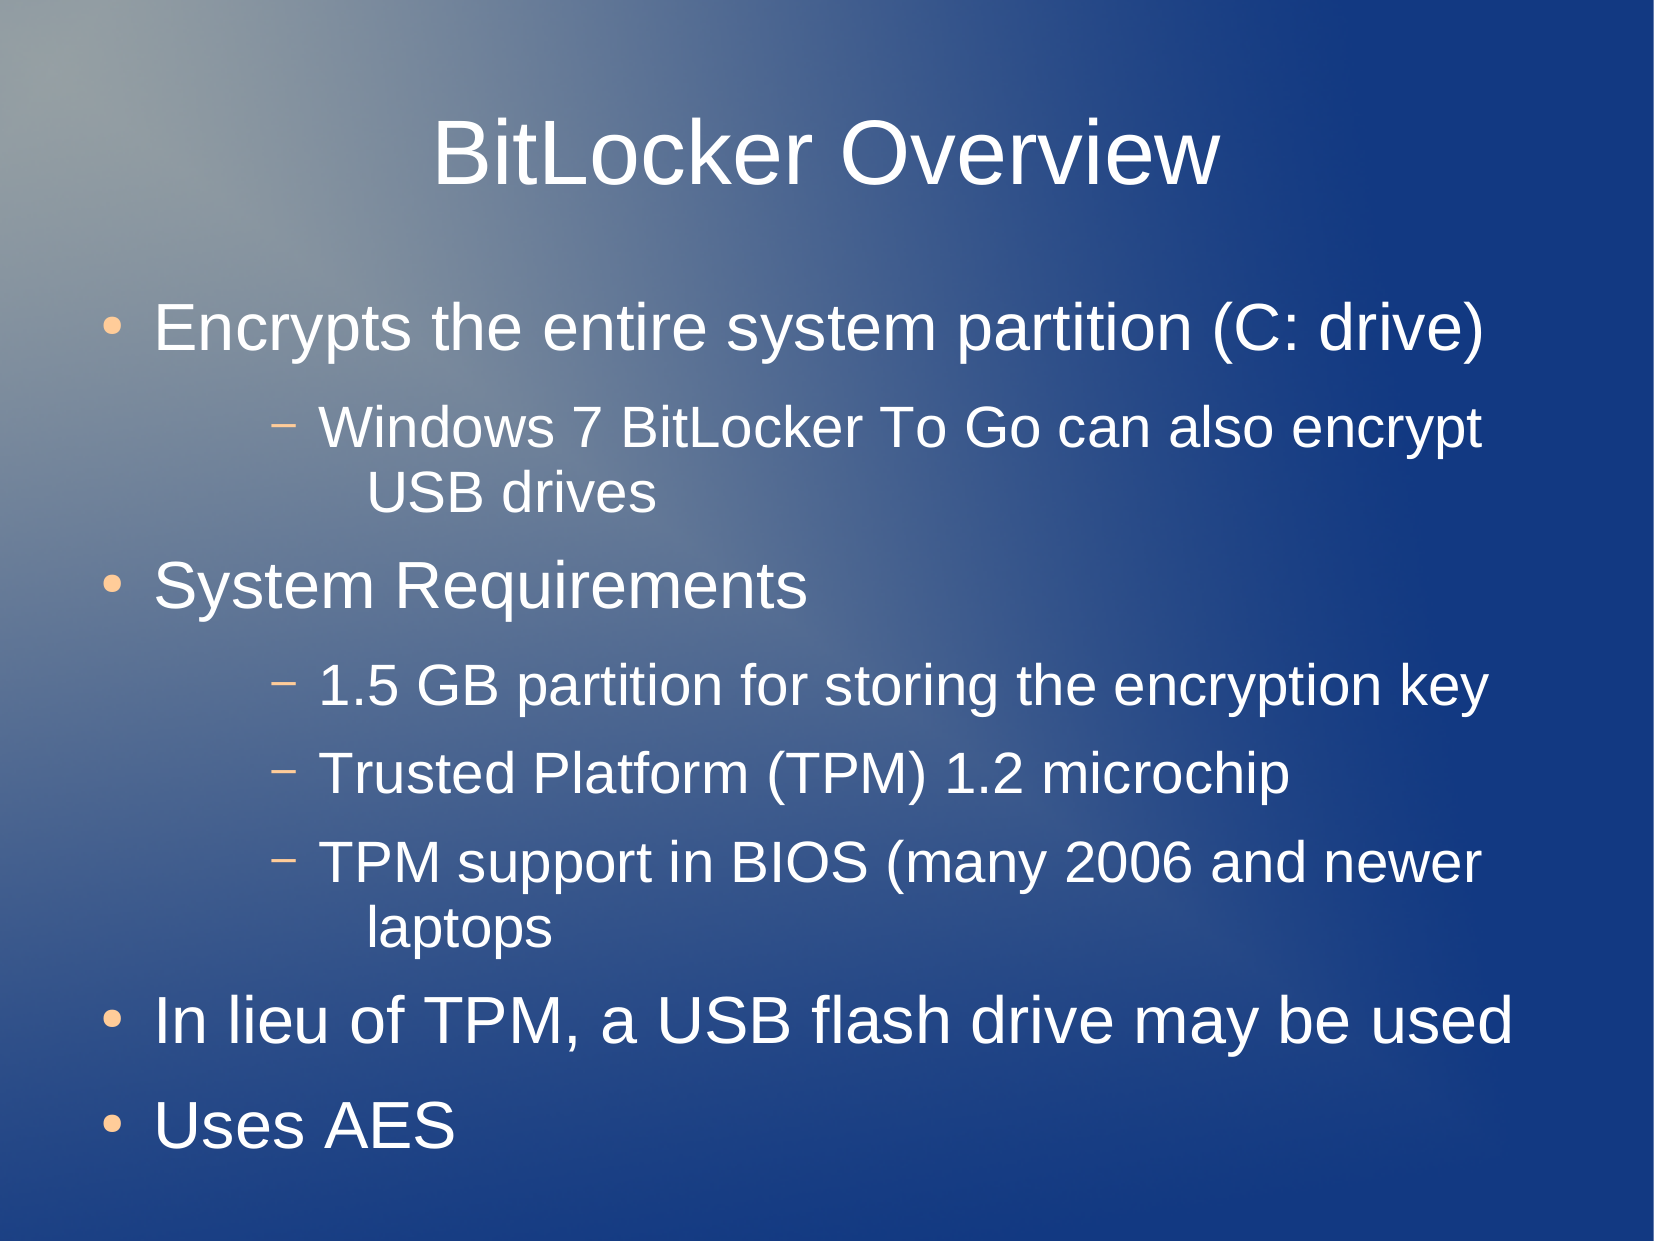

# BitLocker Overview
Encrypts the entire system partition (C: drive)
Windows 7 BitLocker To Go can also encrypt USB drives
System Requirements
1.5 GB partition for storing the encryption key
Trusted Platform (TPM) 1.2 microchip
TPM support in BIOS (many 2006 and newer laptops
In lieu of TPM, a USB flash drive may be used
Uses AES